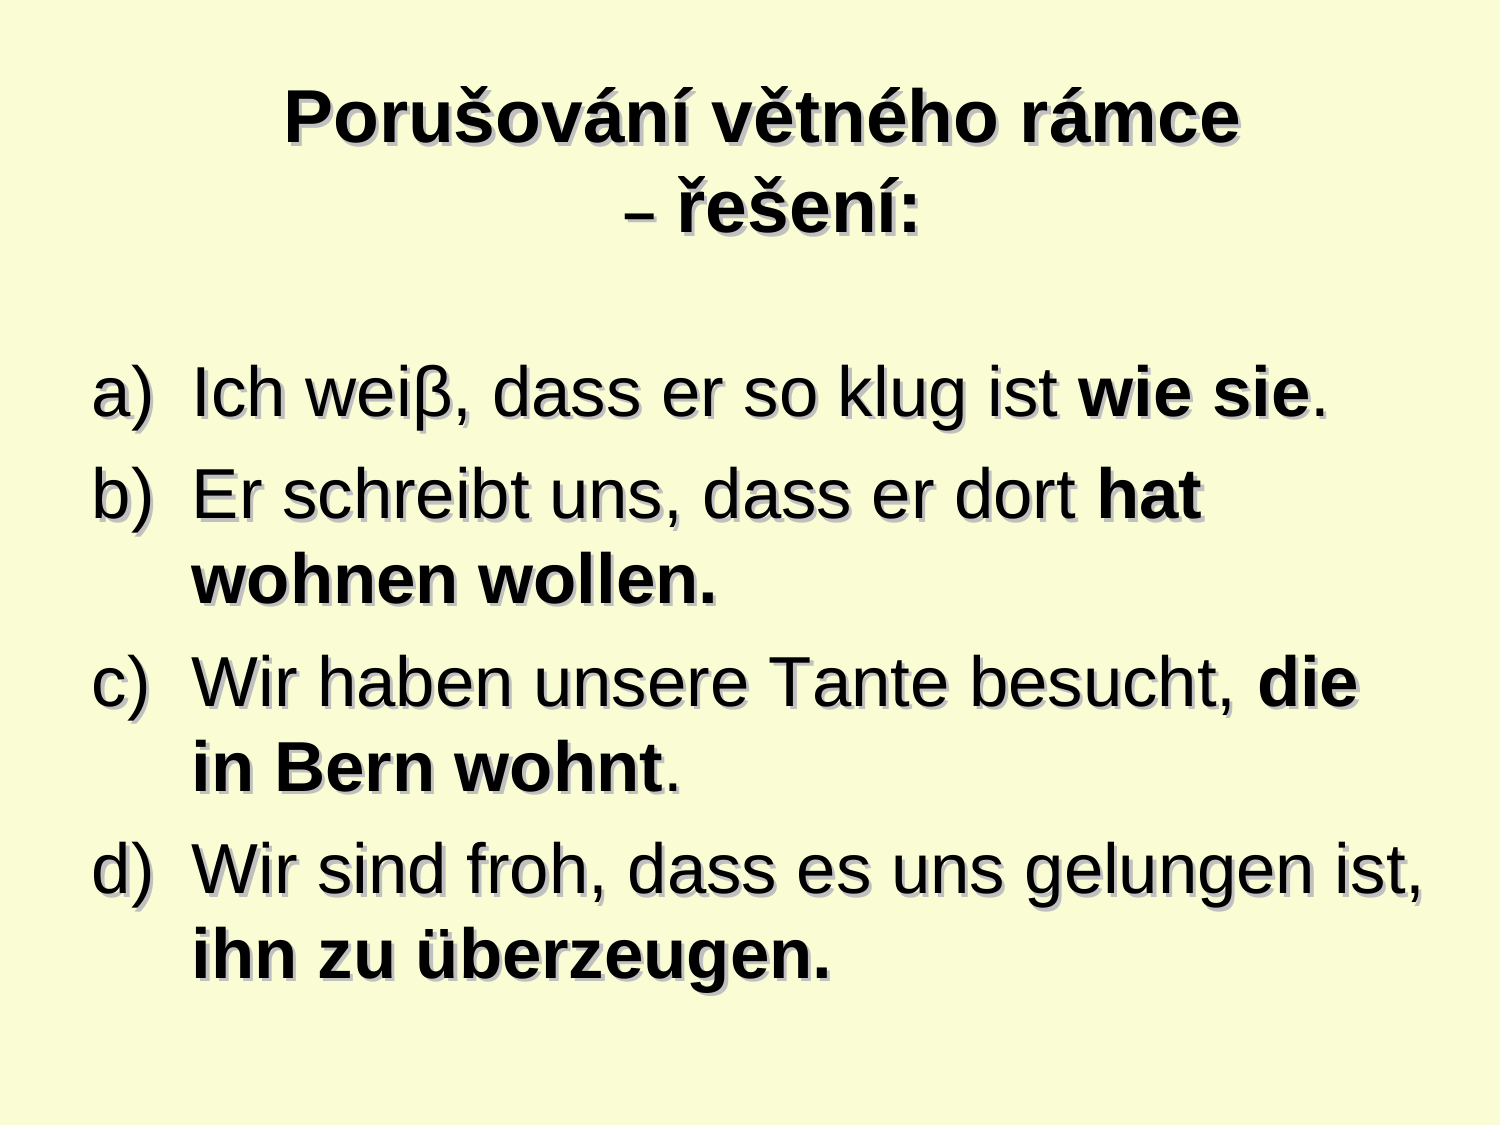

# Porušování větného rámce – řešení:
Ich weiβ, dass er so klug ist wie sie.
Er schreibt uns, dass er dort hat wohnen wollen.
Wir haben unsere Tante besucht, die in Bern wohnt.
Wir sind froh, dass es uns gelungen ist, ihn zu überzeugen.